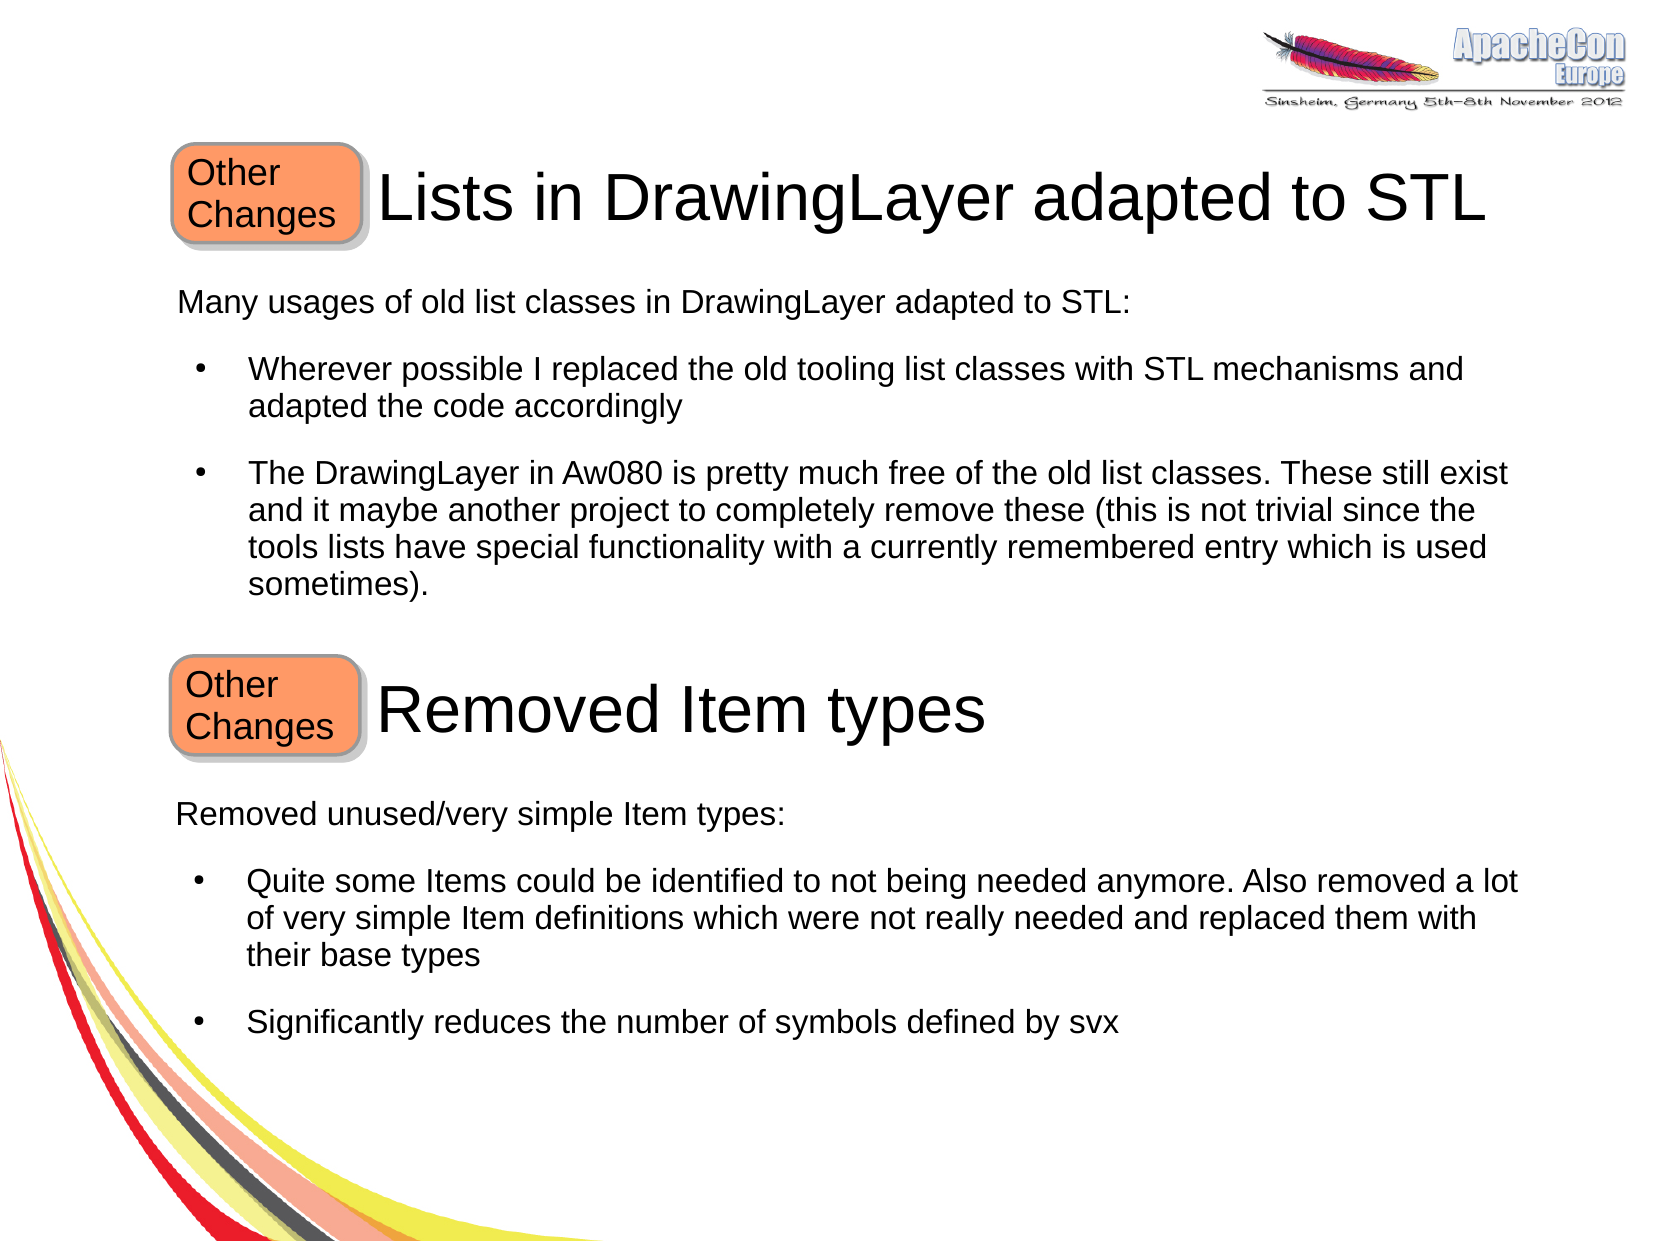

Other
Changes
Lists in DrawingLayer adapted to STL
# Many usages of old list classes in DrawingLayer adapted to STL:
Wherever possible I replaced the old tooling list classes with STL mechanisms and adapted the code accordingly
The DrawingLayer in Aw080 is pretty much free of the old list classes. These still exist and it maybe another project to completely remove these (this is not trivial since the tools lists have special functionality with a currently remembered entry which is used sometimes).
Other
Changes
Removed Item types
Removed unused/very simple Item types:
Quite some Items could be identified to not being needed anymore. Also removed a lot of very simple Item definitions which were not really needed and replaced them with their base types
Significantly reduces the number of symbols defined by svx